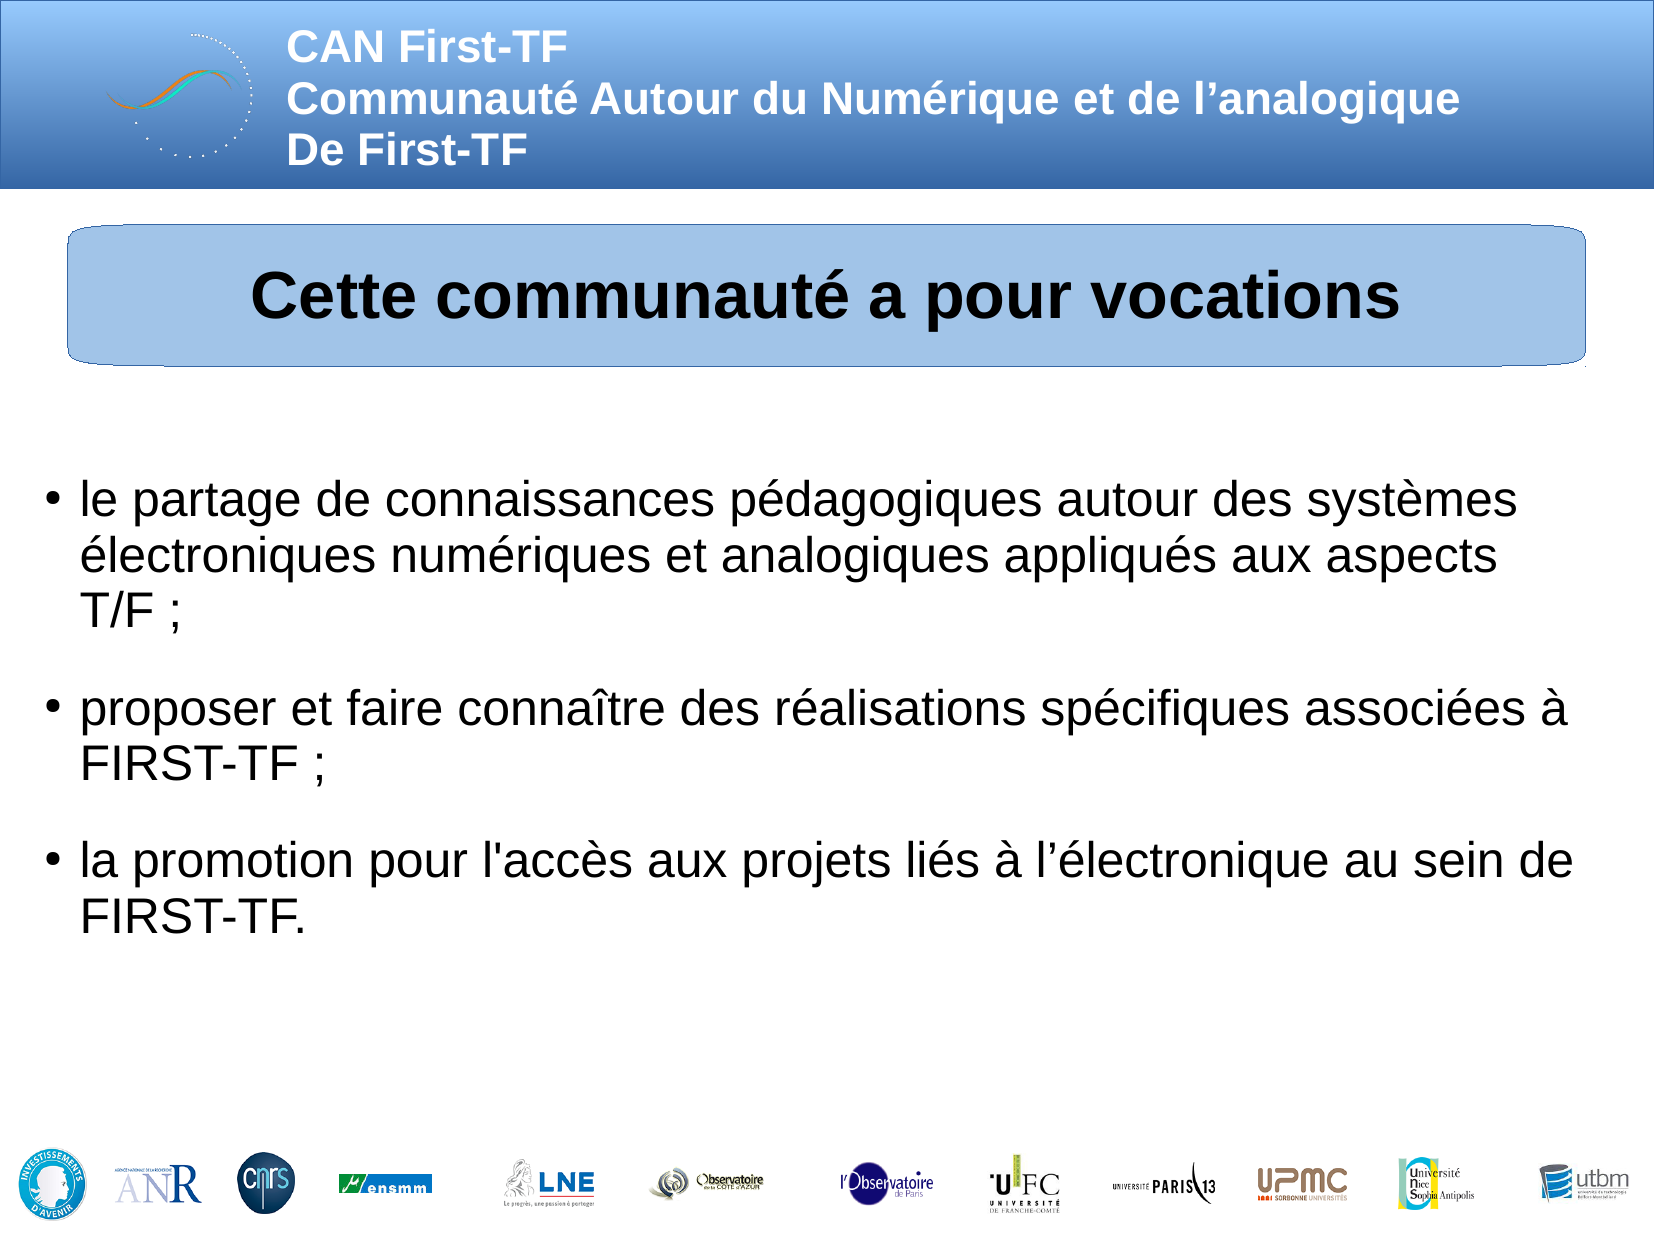

CAN First-TF
Communauté Autour du Numérique et de l’analogique
De First-TF
Cette communauté a pour vocations
le partage de connaissances pédagogiques autour des systèmes électroniques numériques et analogiques appliqués aux aspects T/F ;
proposer et faire connaître des réalisations spécifiques associées à FIRST-TF ;
la promotion pour l'accès aux projets liés à l’électronique au sein de FIRST-TF.